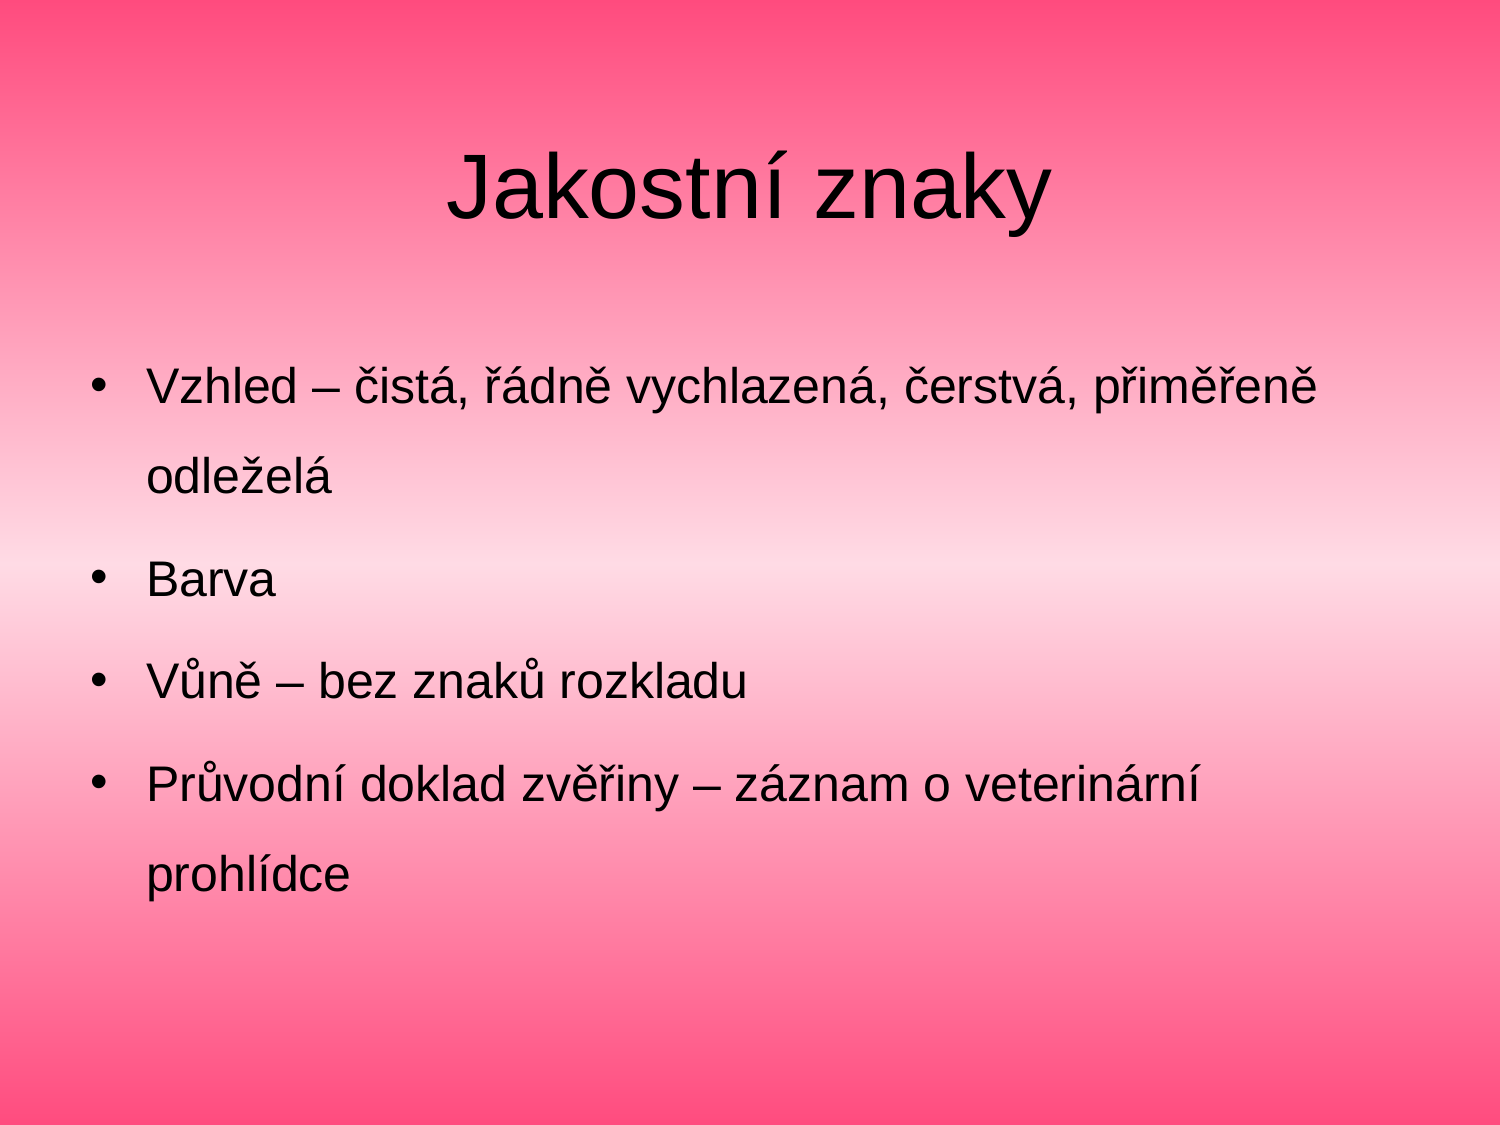

# Jakostní znaky
Vzhled – čistá, řádně vychlazená, čerstvá, přiměřeně odleželá
Barva
Vůně – bez znaků rozkladu
Průvodní doklad zvěřiny – záznam o veterinární prohlídce